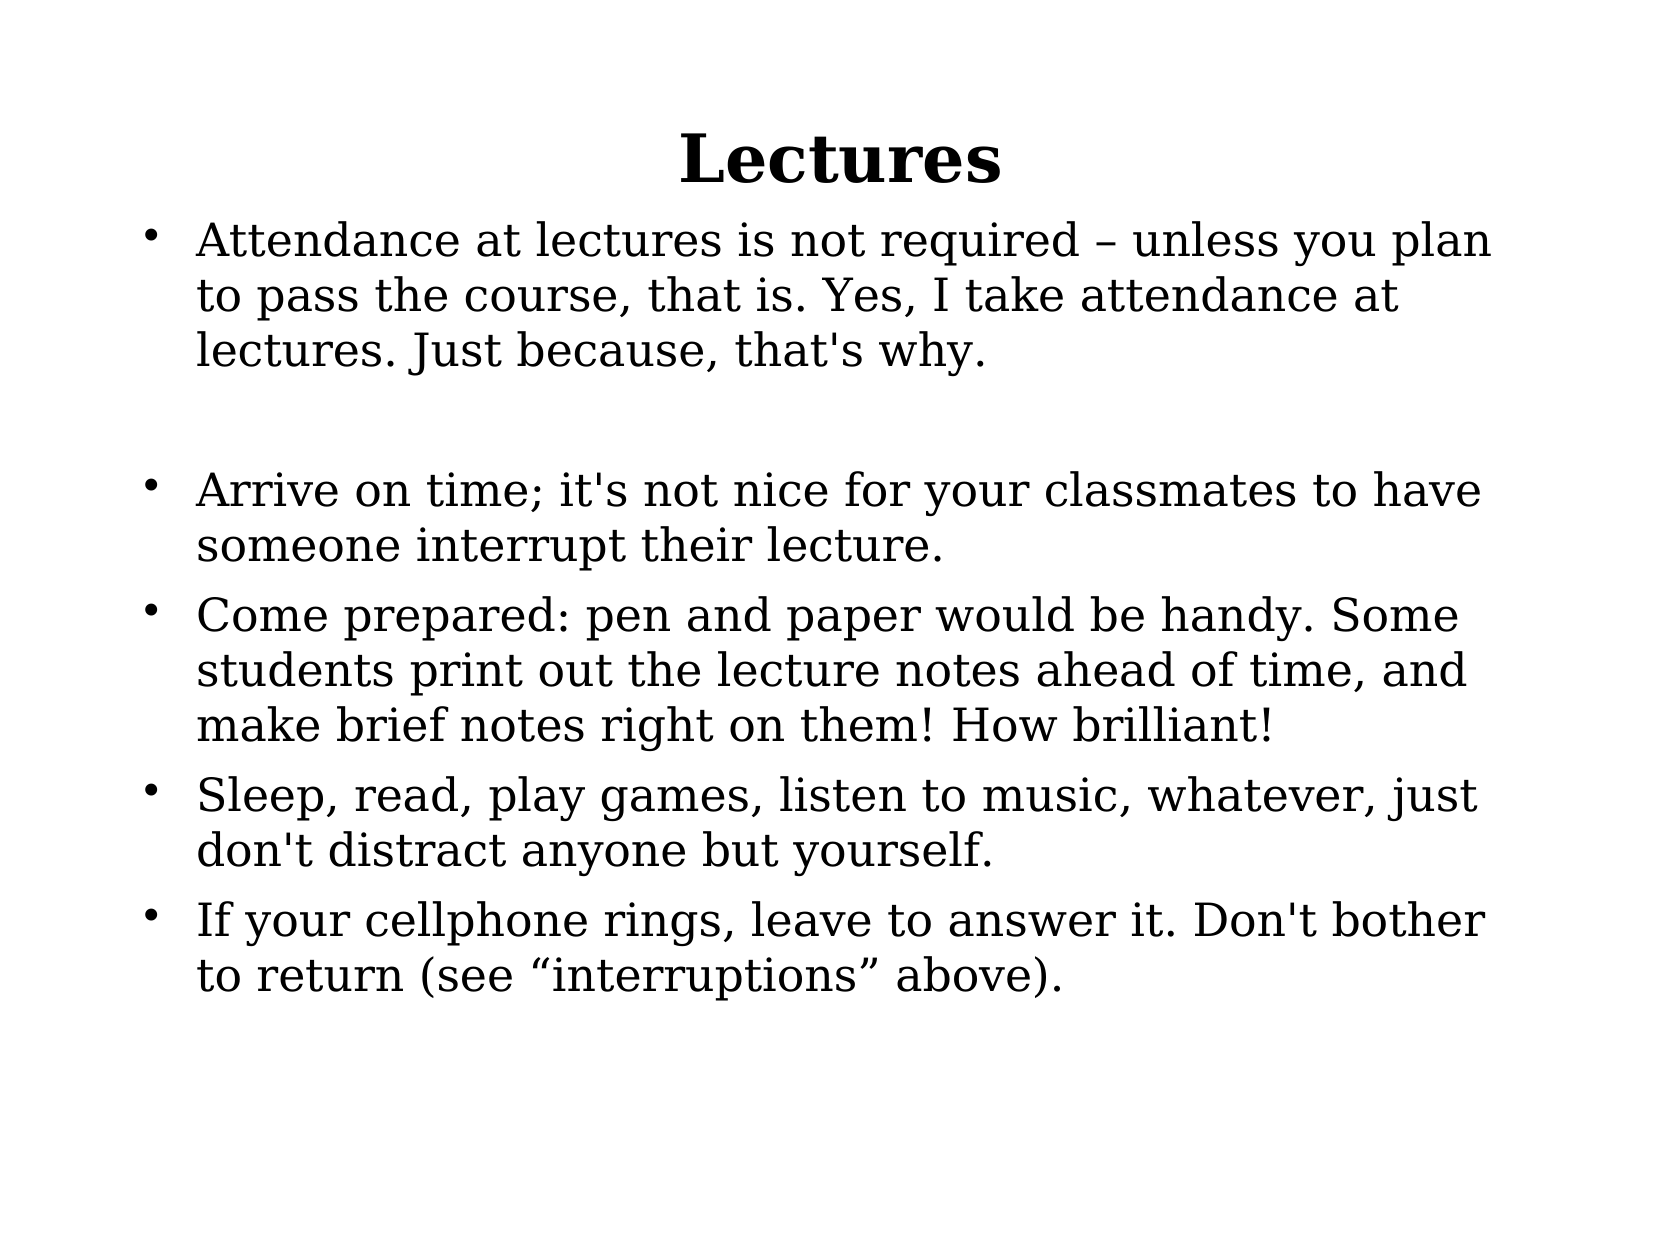

Lectures
Attendance at lectures is not required – unless you plan to pass the course, that is. Yes, I take attendance at lectures. Just because, that's why.
Arrive on time; it's not nice for your classmates to have someone interrupt their lecture.
Come prepared: pen and paper would be handy. Some students print out the lecture notes ahead of time, and make brief notes right on them! How brilliant!
Sleep, read, play games, listen to music, whatever, just don't distract anyone but yourself.
If your cellphone rings, leave to answer it. Don't bother to return (see “interruptions” above).